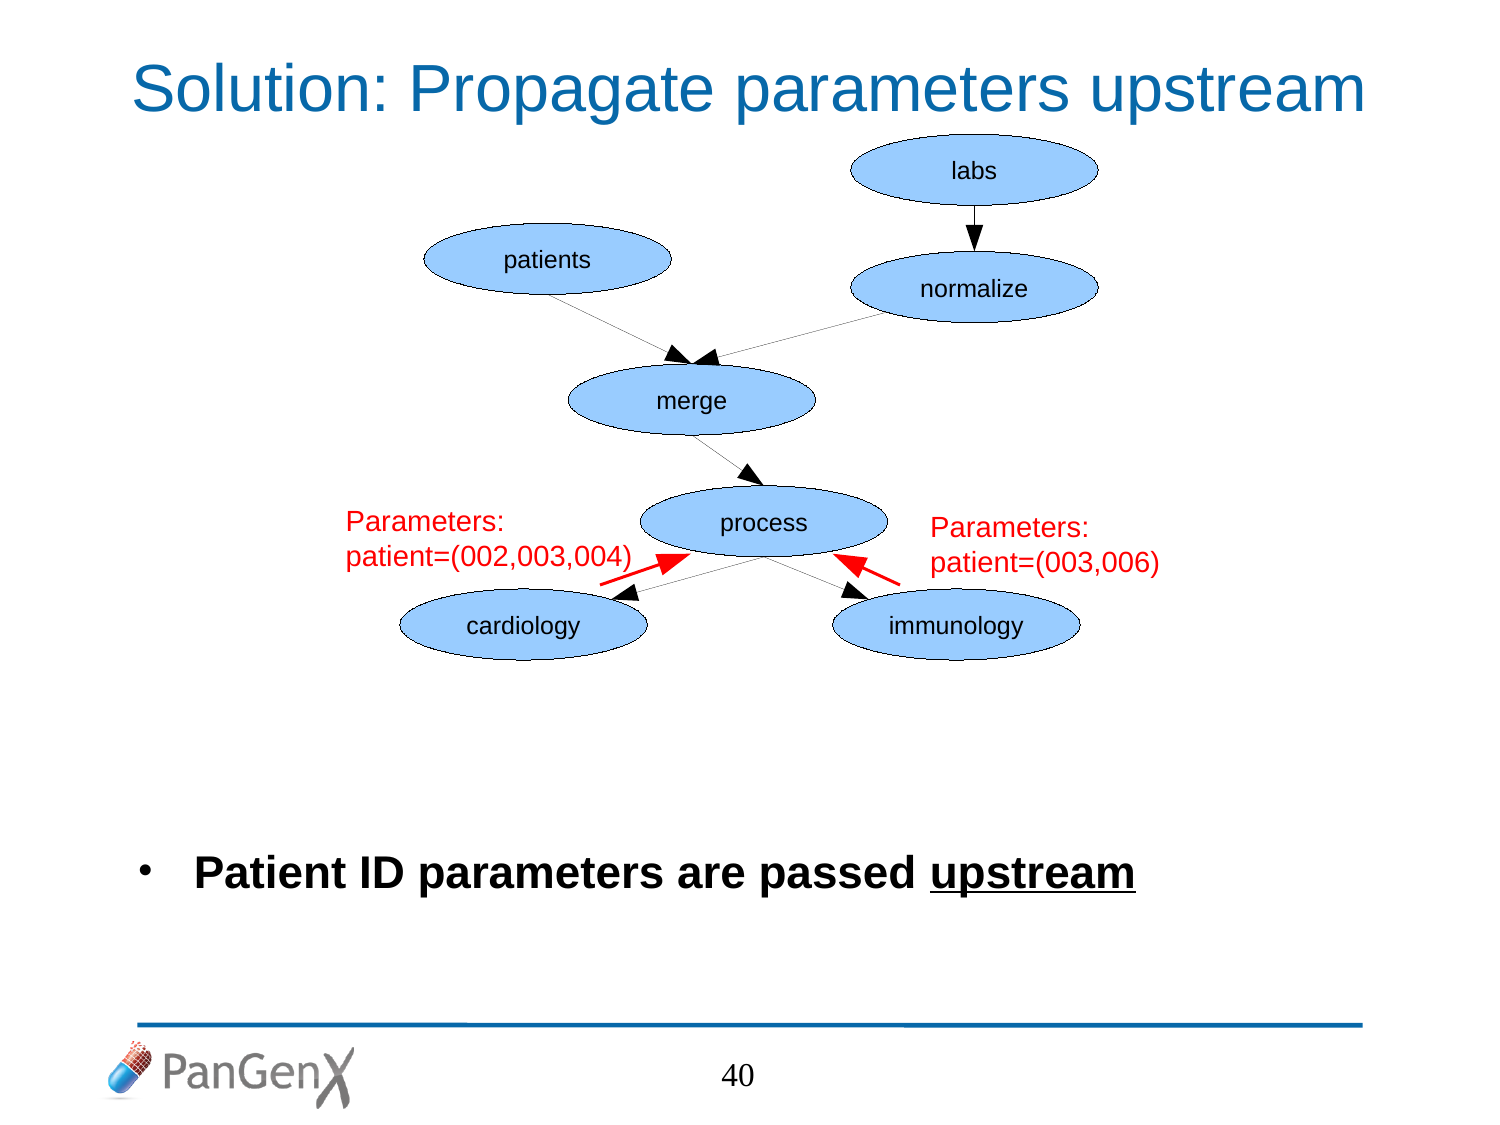

# Solution: Propagate parameters upstream
labs
patients
normalize
merge
process
cardiology
immunology
Parameters:
patient=(002,003,004)
Parameters:
patient=(003,006)
Patient ID parameters are passed upstream
40